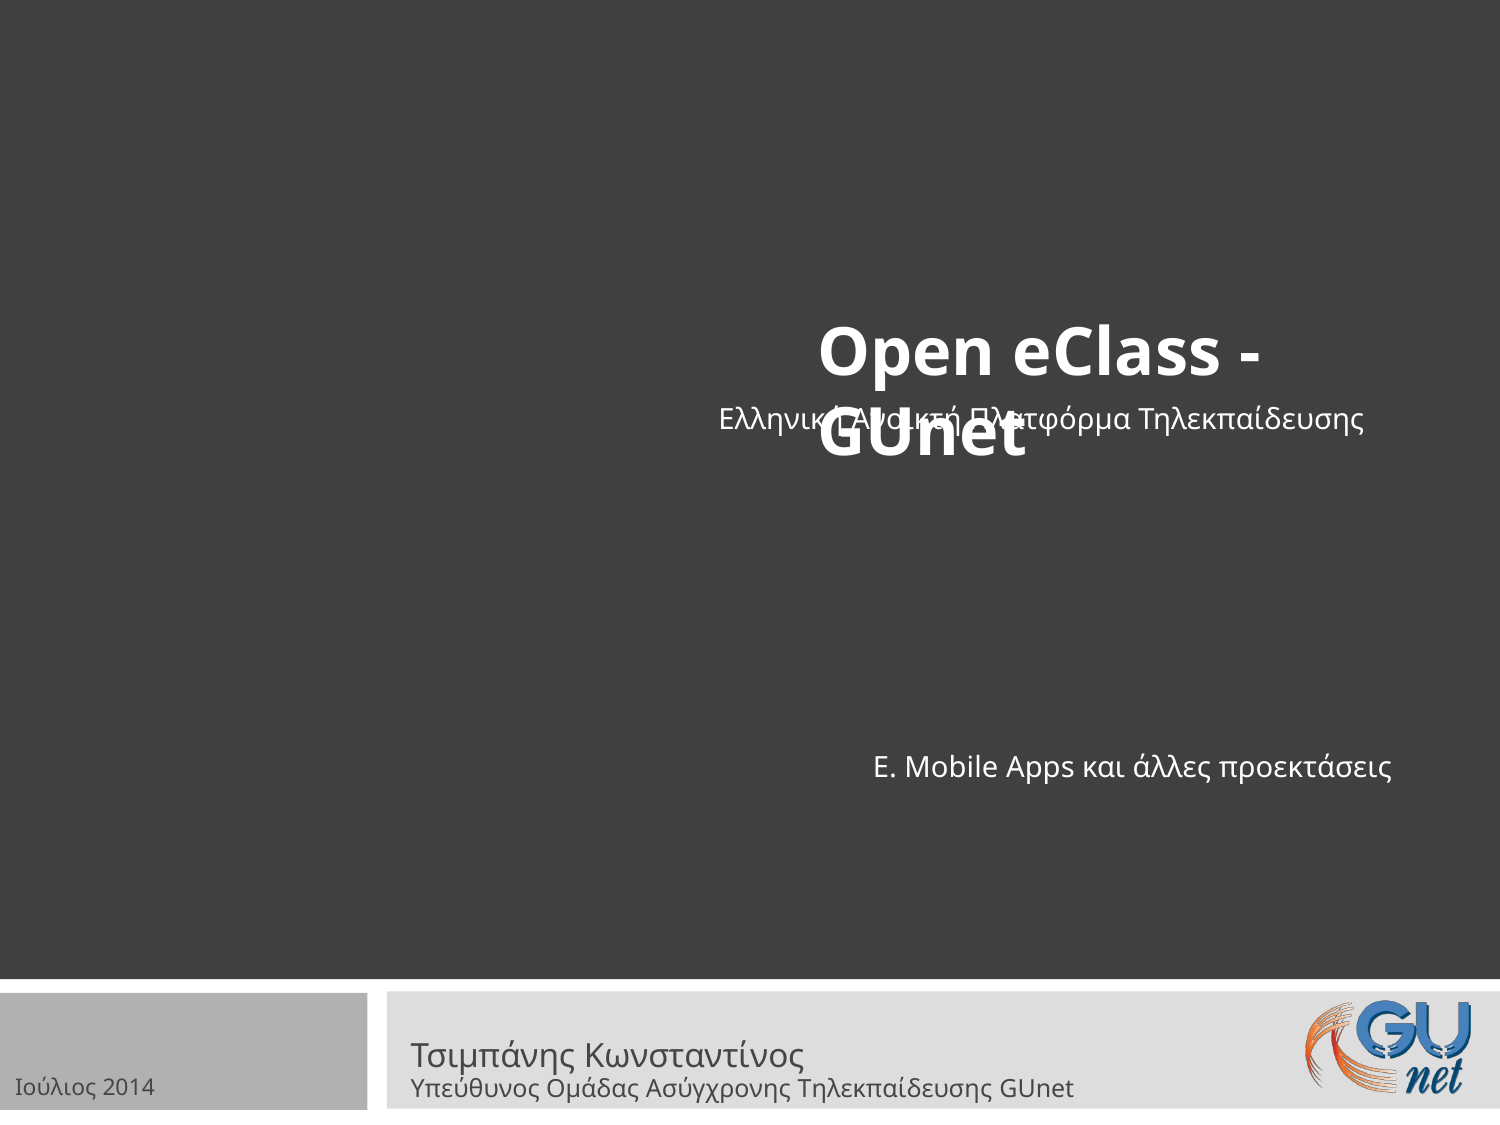

Open eClass - GUnet
Ελληνική Ανοικτή Πλατφόρμα Τηλεκπαίδευσης
Ε. Mobile Apps και άλλες προεκτάσεις
Τσιμπάνης Κωνσταντίνος
Ιούλιος 2014
Υπεύθυνος Ομάδας Ασύγχρονης Τηλεκπαίδευσης GUnet